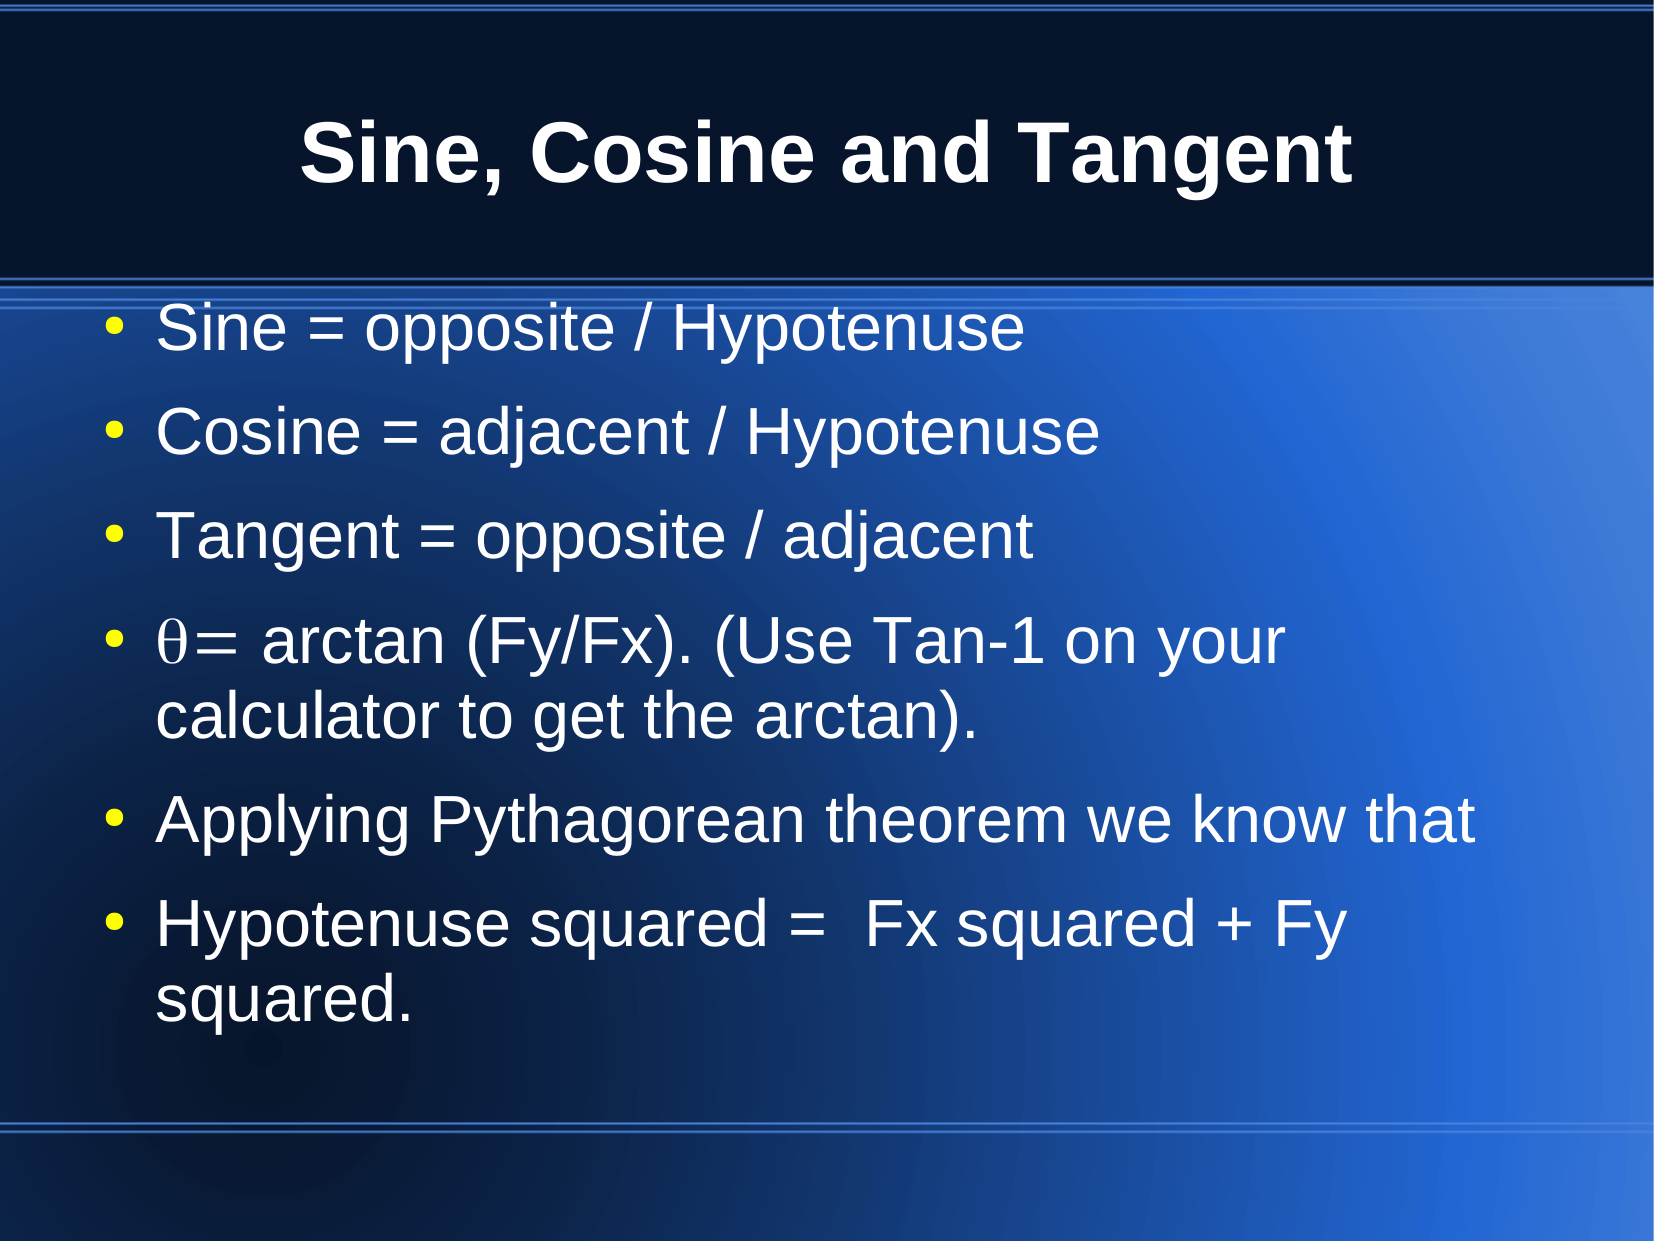

# Sine, Cosine and Tangent
Sine = opposite / Hypotenuse
Cosine = adjacent / Hypotenuse
Tangent = opposite / adjacent
q= arctan (Fy/Fx). (Use Tan-1 on your calculator to get the arctan).
Applying Pythagorean theorem we know that
Hypotenuse squared = Fx squared + Fy squared.